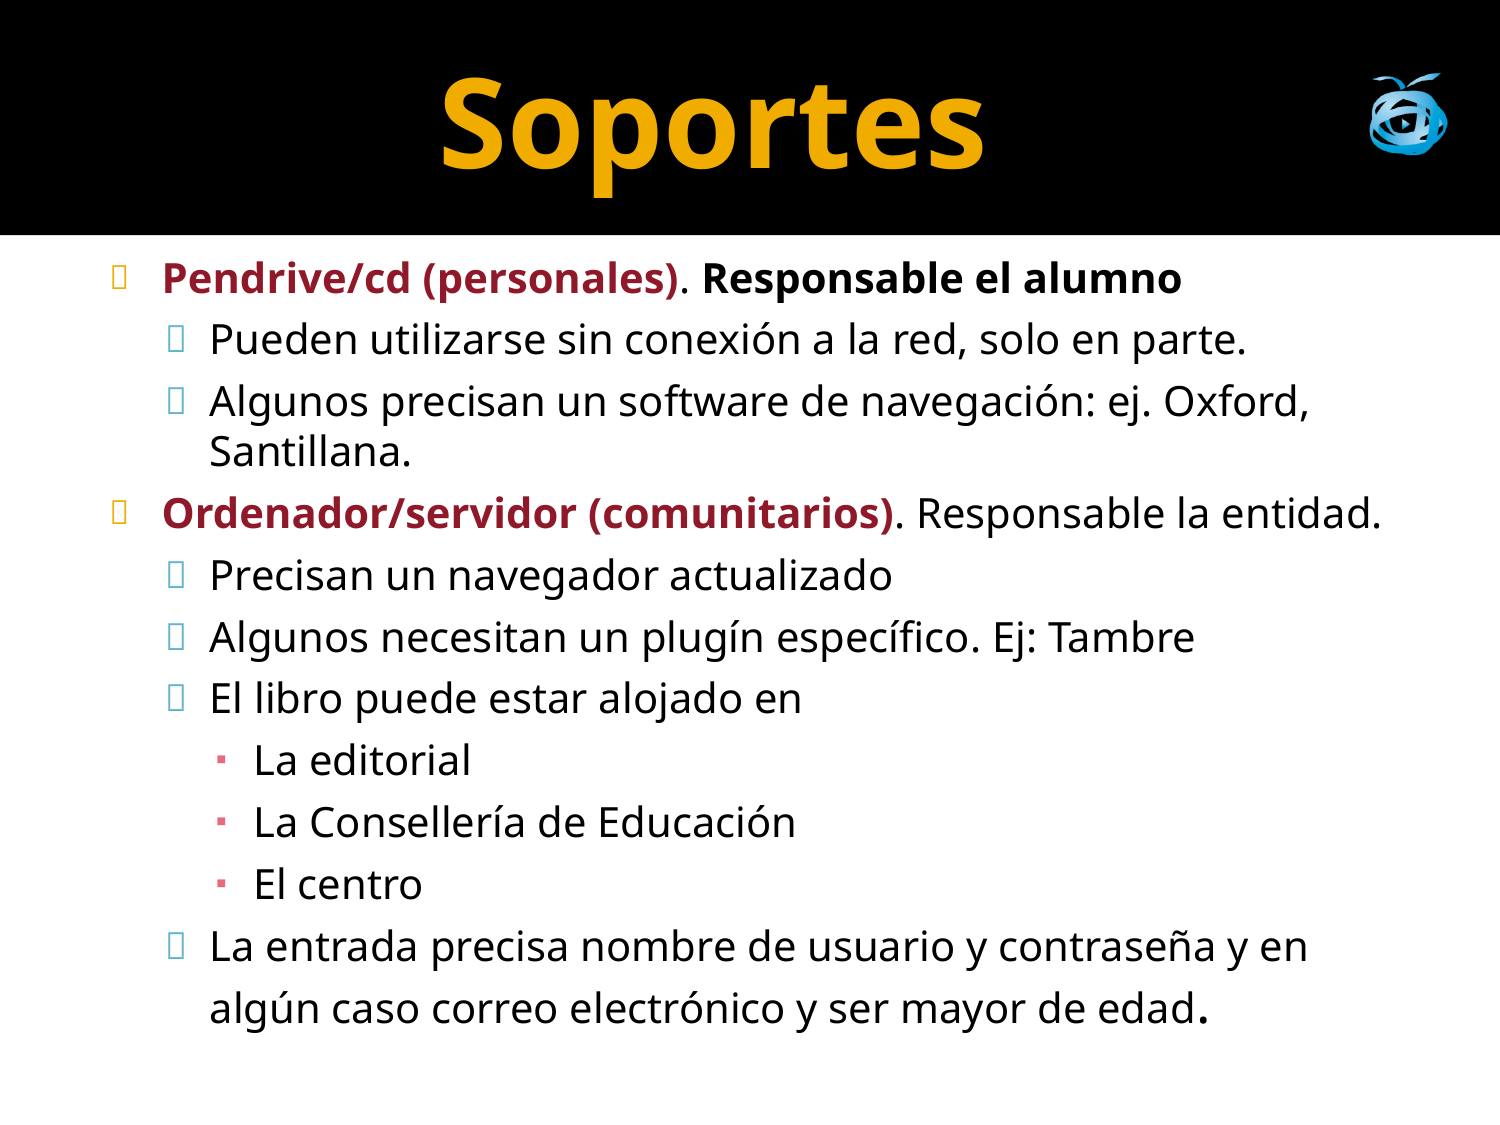

# Soportes
Pendrive/cd (personales). Responsable el alumno
Pueden utilizarse sin conexión a la red, solo en parte.
Algunos precisan un software de navegación: ej. Oxford, Santillana.
Ordenador/servidor (comunitarios). Responsable la entidad.
Precisan un navegador actualizado
Algunos necesitan un plugín específico. Ej: Tambre
El libro puede estar alojado en
La editorial
La Consellería de Educación
El centro
La entrada precisa nombre de usuario y contraseña y en algún caso correo electrónico y ser mayor de edad.